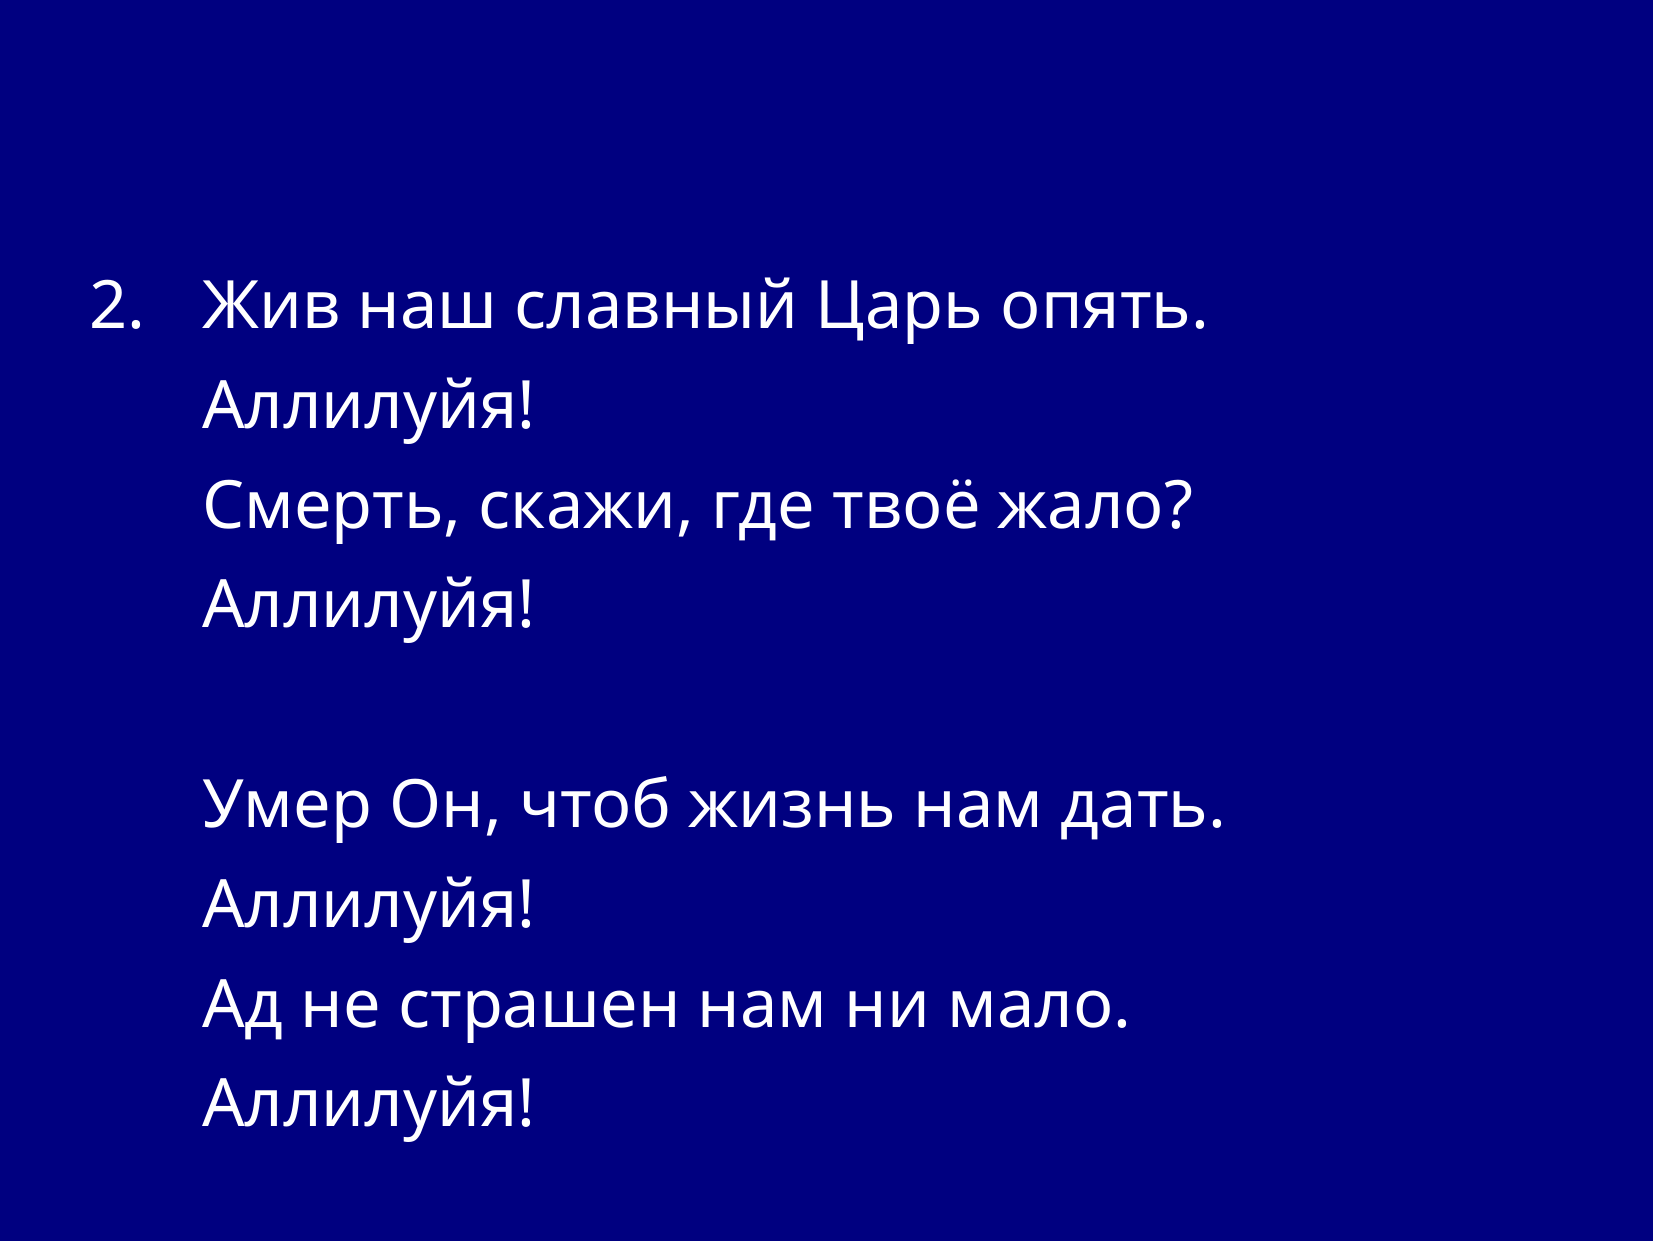

2.	Жив наш славный Царь опять.
	Аллилуйя!
	Смерть, скажи, где твоё жало?
	Аллилуйя!
	Умер Он, чтоб жизнь нам дать.
	Аллилуйя!
	Ад не страшен нам ни мало.
	Аллилуйя!